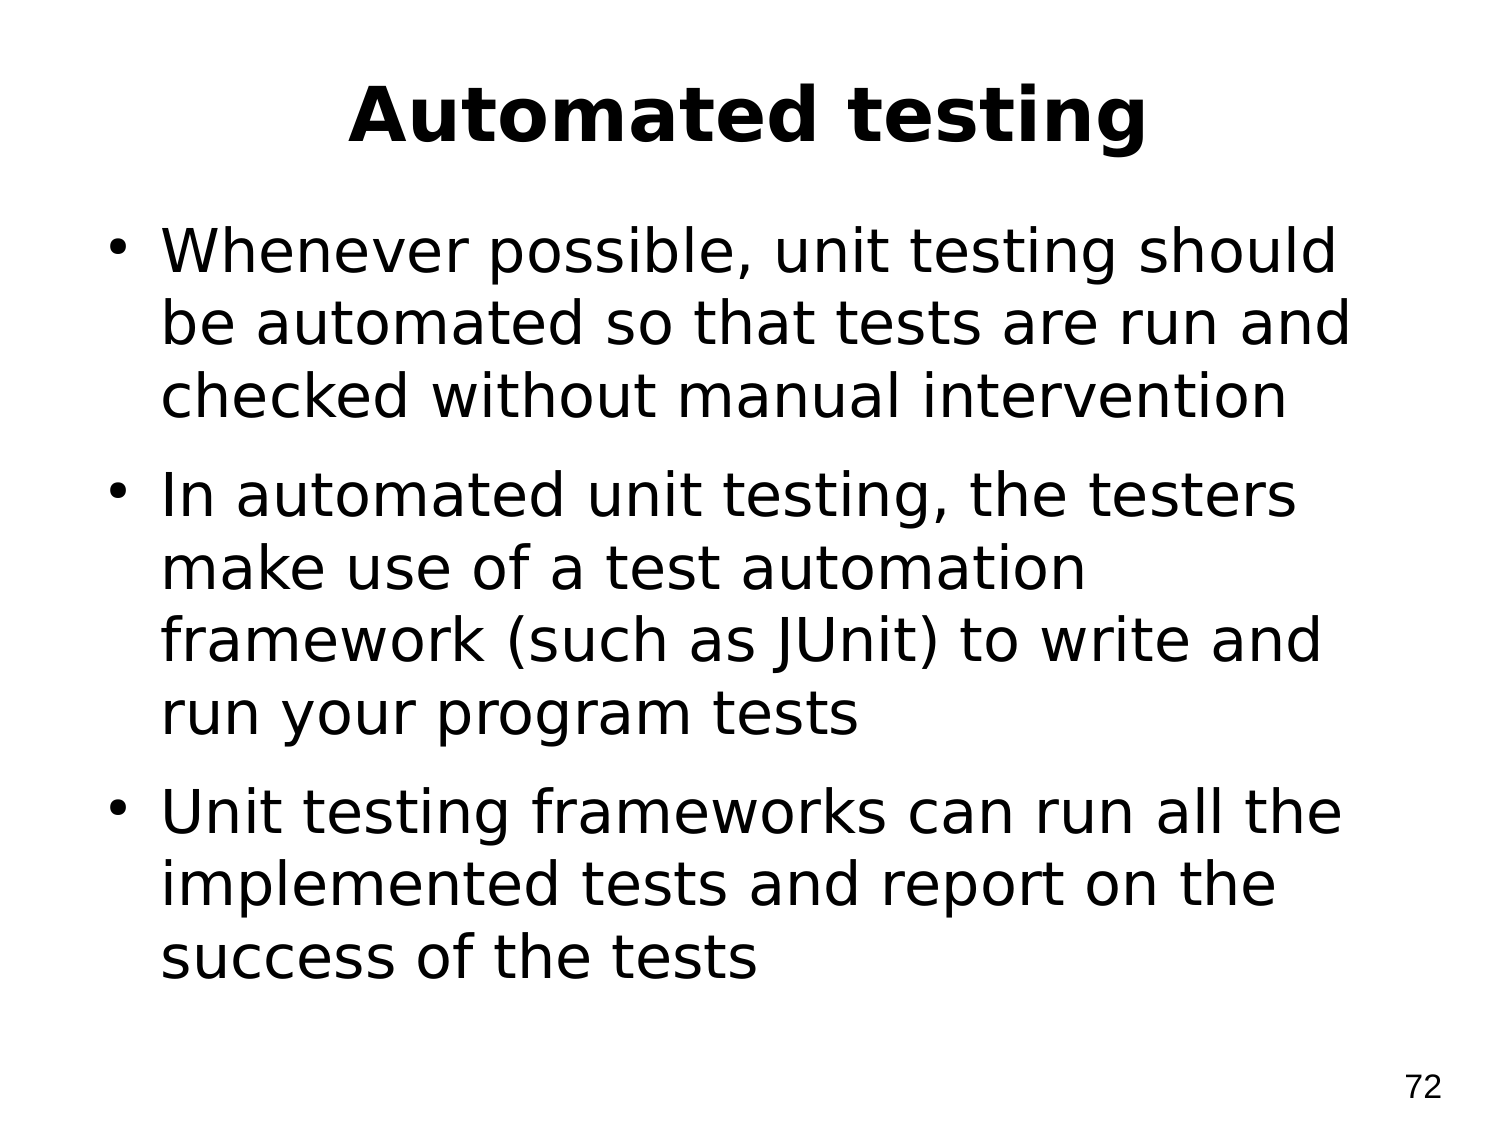

# Automated testing
Whenever possible, unit testing should be automated so that tests are run and checked without manual intervention
In automated unit testing, the testers make use of a test automation framework (such as JUnit) to write and run your program tests
Unit testing frameworks can run all the implemented tests and report on the success of the tests